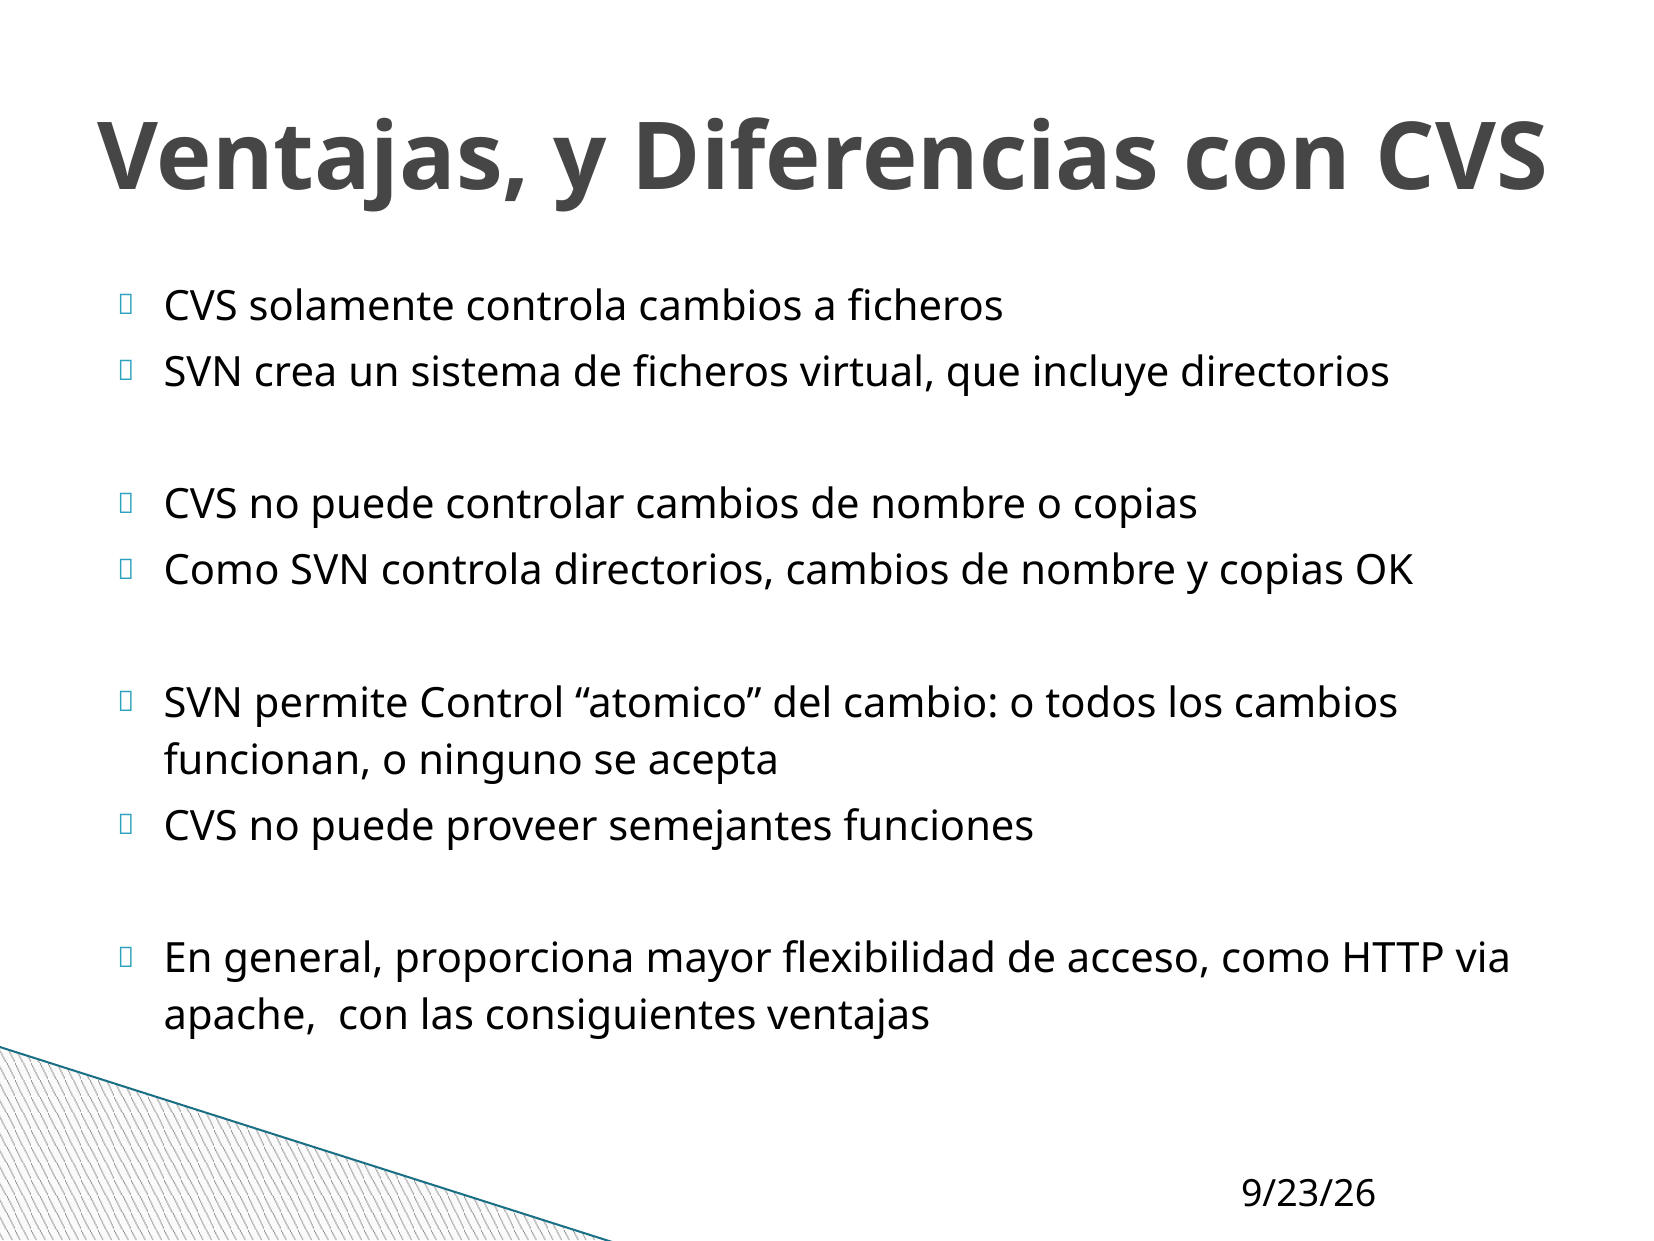

Ventajas, y Diferencias con CVS
# CVS solamente controla cambios a ficheros
SVN crea un sistema de ficheros virtual, que incluye directorios
CVS no puede controlar cambios de nombre o copias
Como SVN controla directorios, cambios de nombre y copias OK
SVN permite Control “atomico” del cambio: o todos los cambios funcionan, o ninguno se acepta
CVS no puede proveer semejantes funciones
En general, proporciona mayor flexibilidad de acceso, como HTTP via apache, con las consiguientes ventajas